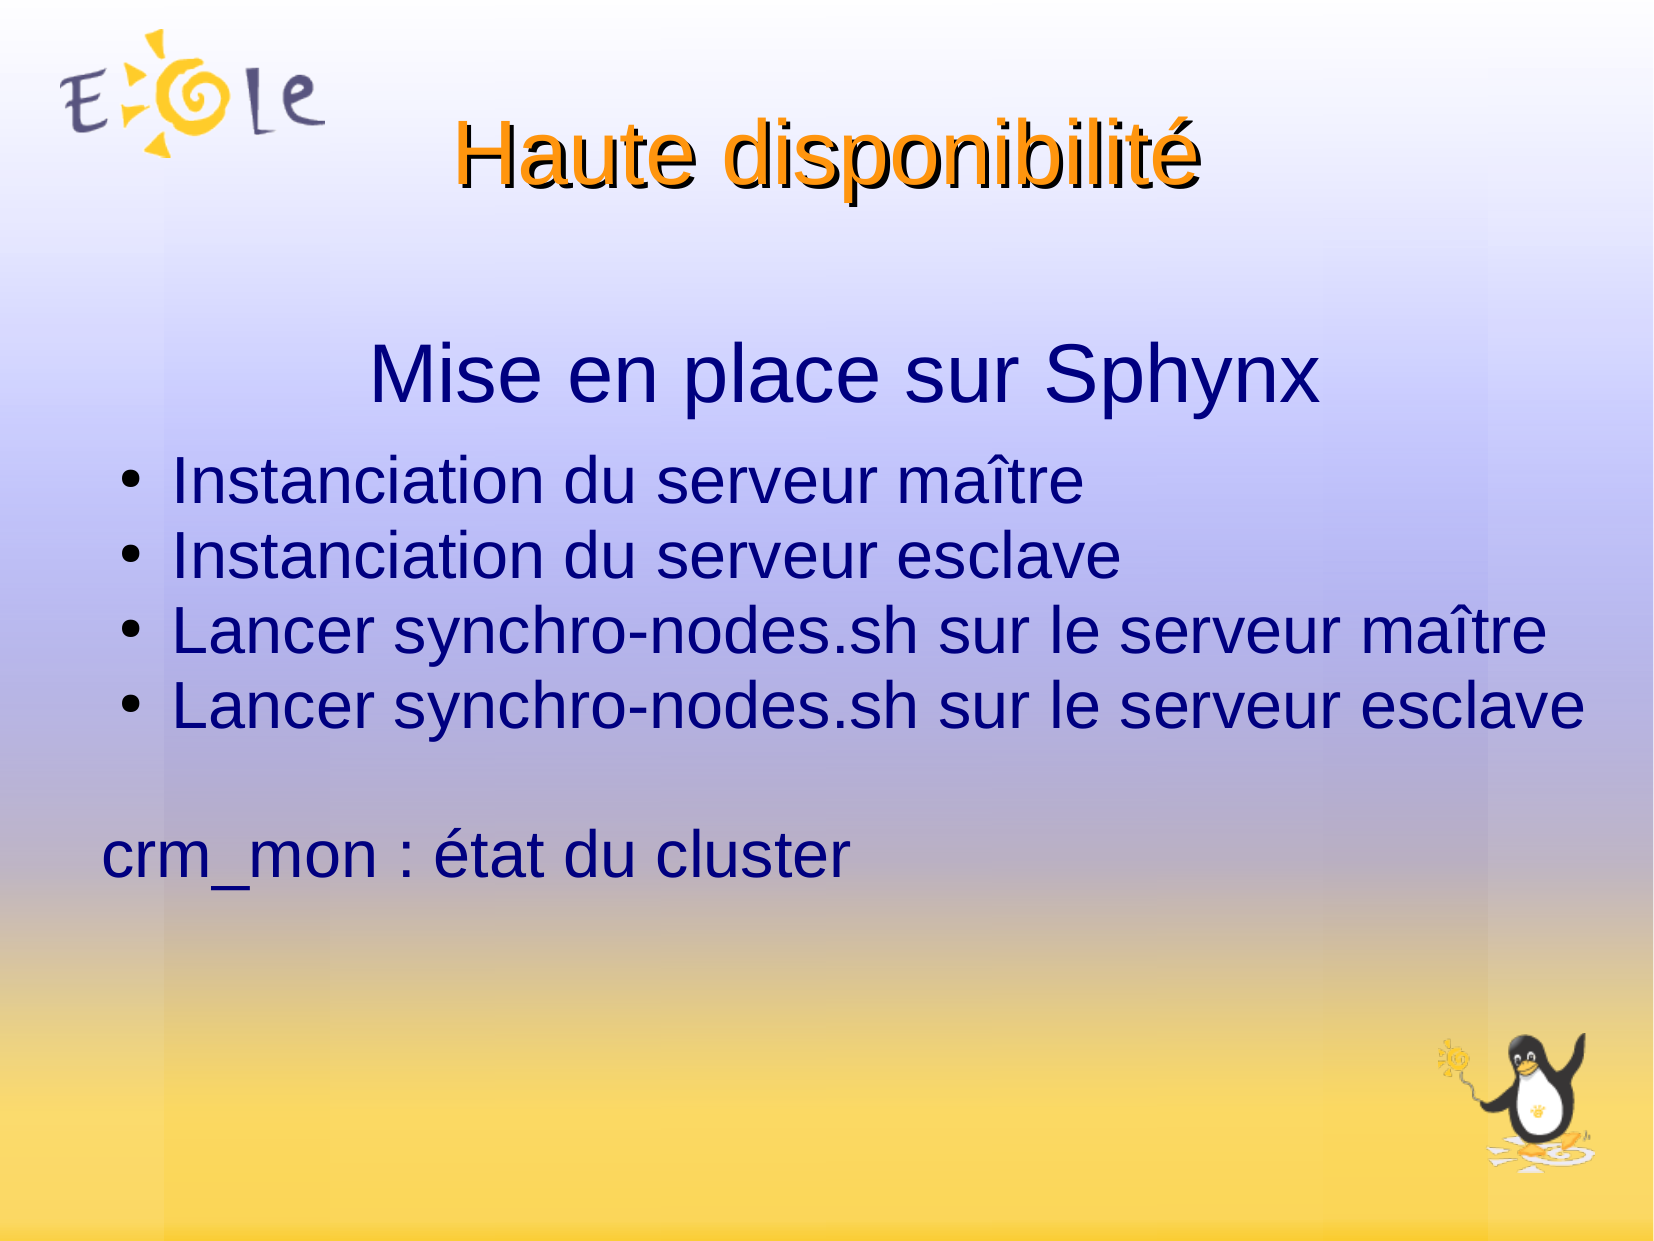

# Haute disponibilité
Mise en place sur Sphynx
Instanciation du serveur maître
Instanciation du serveur esclave
Lancer synchro-nodes.sh sur le serveur maître
Lancer synchro-nodes.sh sur le serveur esclave
crm_mon : état du cluster